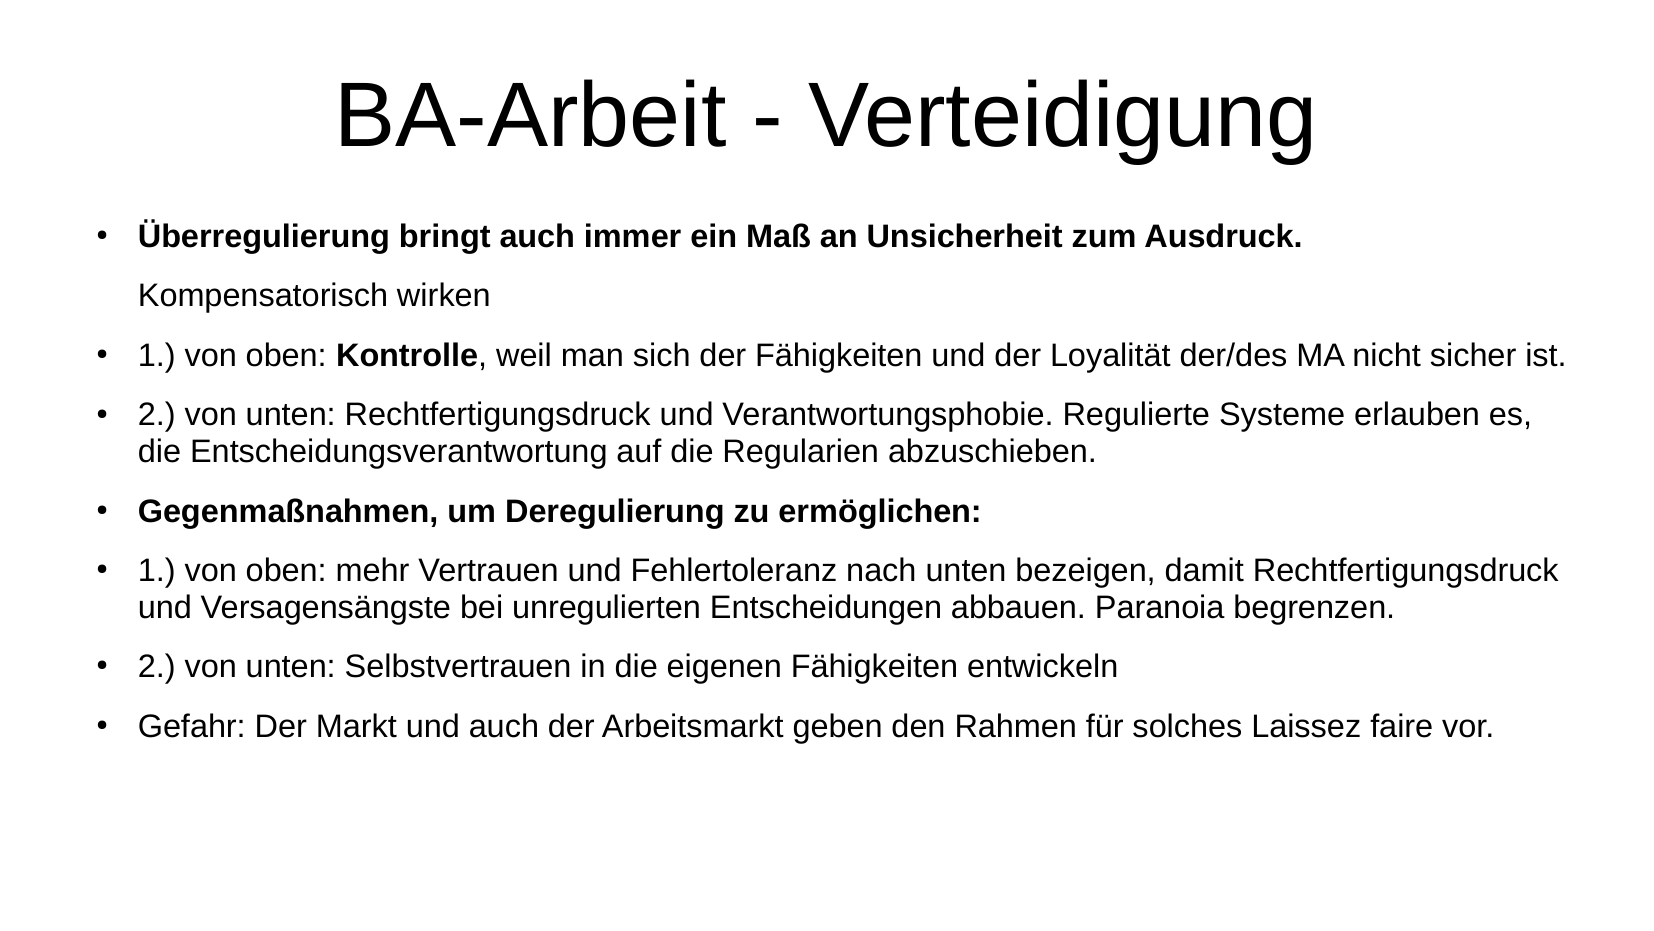

# BA-Arbeit - Verteidigung
Überregulierung bringt auch immer ein Maß an Unsicherheit zum Ausdruck.
Kompensatorisch wirken
1.) von oben: Kontrolle, weil man sich der Fähigkeiten und der Loyalität der/des MA nicht sicher ist.
2.) von unten: Rechtfertigungsdruck und Verantwortungsphobie. Regulierte Systeme erlauben es, die Entscheidungsverantwortung auf die Regularien abzuschieben.
Gegenmaßnahmen, um Deregulierung zu ermöglichen:
1.) von oben: mehr Vertrauen und Fehlertoleranz nach unten bezeigen, damit Rechtfertigungsdruck und Versagensängste bei unregulierten Entscheidungen abbauen. Paranoia begrenzen.
2.) von unten: Selbstvertrauen in die eigenen Fähigkeiten entwickeln
Gefahr: Der Markt und auch der Arbeitsmarkt geben den Rahmen für solches Laissez faire vor.